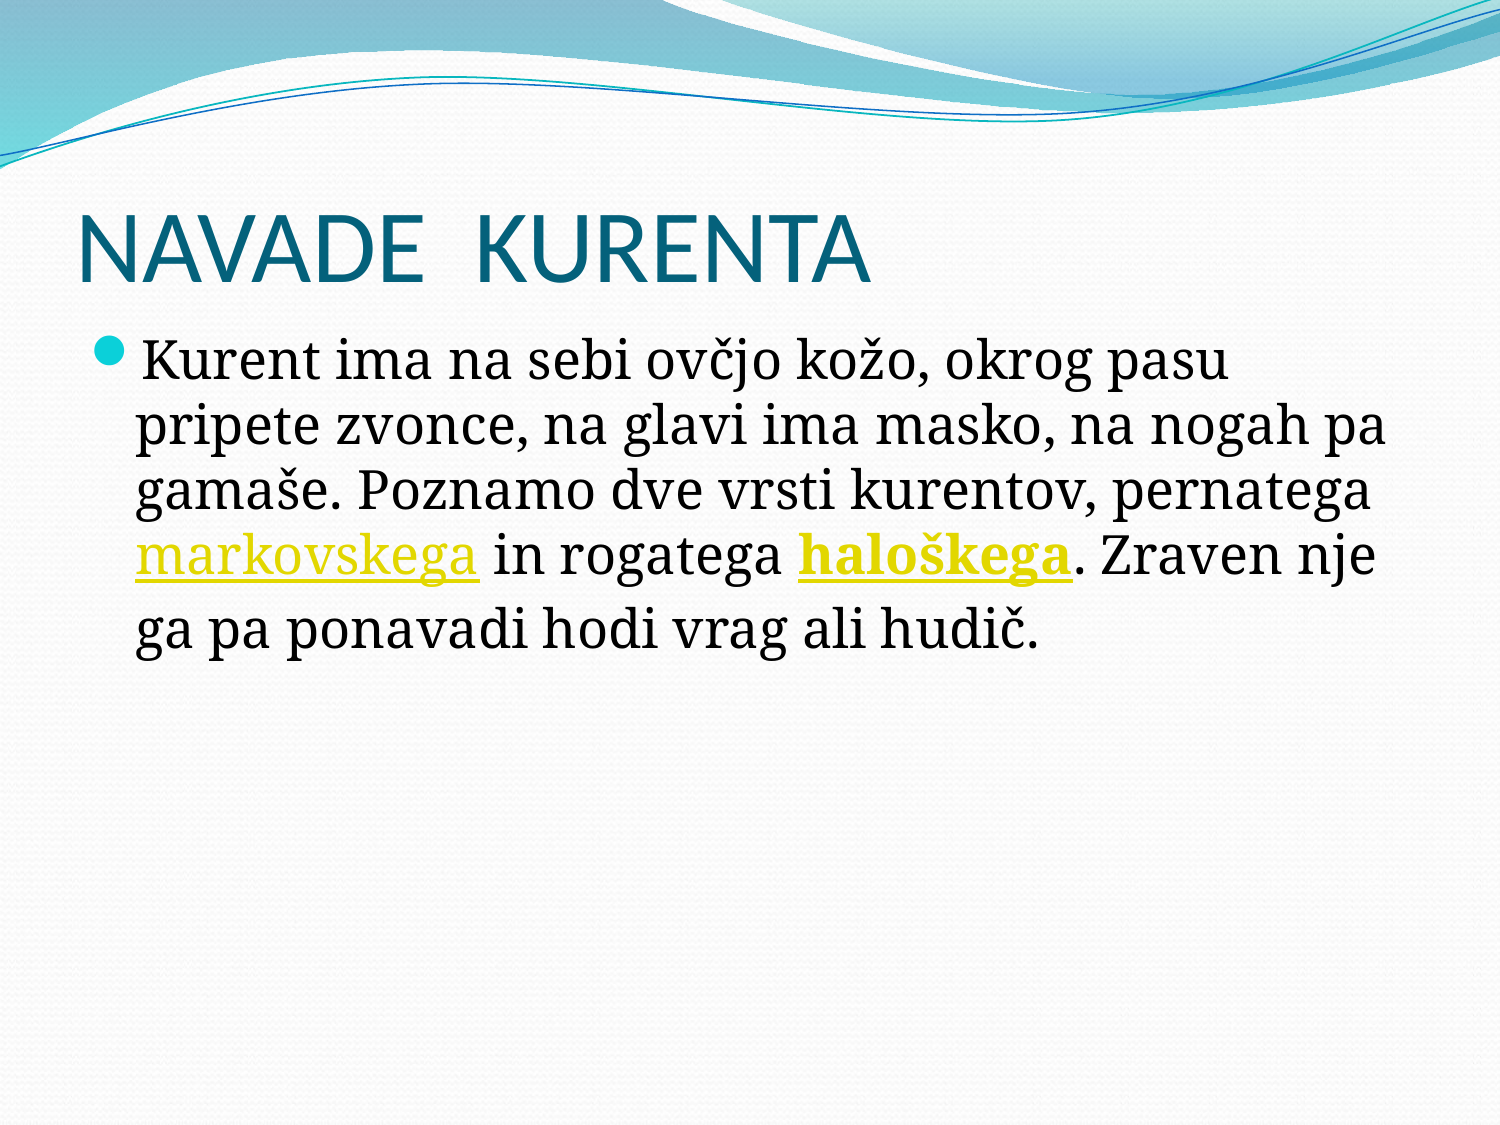

# NAVADE KURENTA
Kurent ima na sebi ovčjo kožo, okrog pasu pripete zvonce, na glavi ima masko, na nogah pa gamaše. Poznamo dve vrsti kurentov, pernatega markovskega in rogatega haloškega. Zraven nje ga pa ponavadi hodi vrag ali hudič.